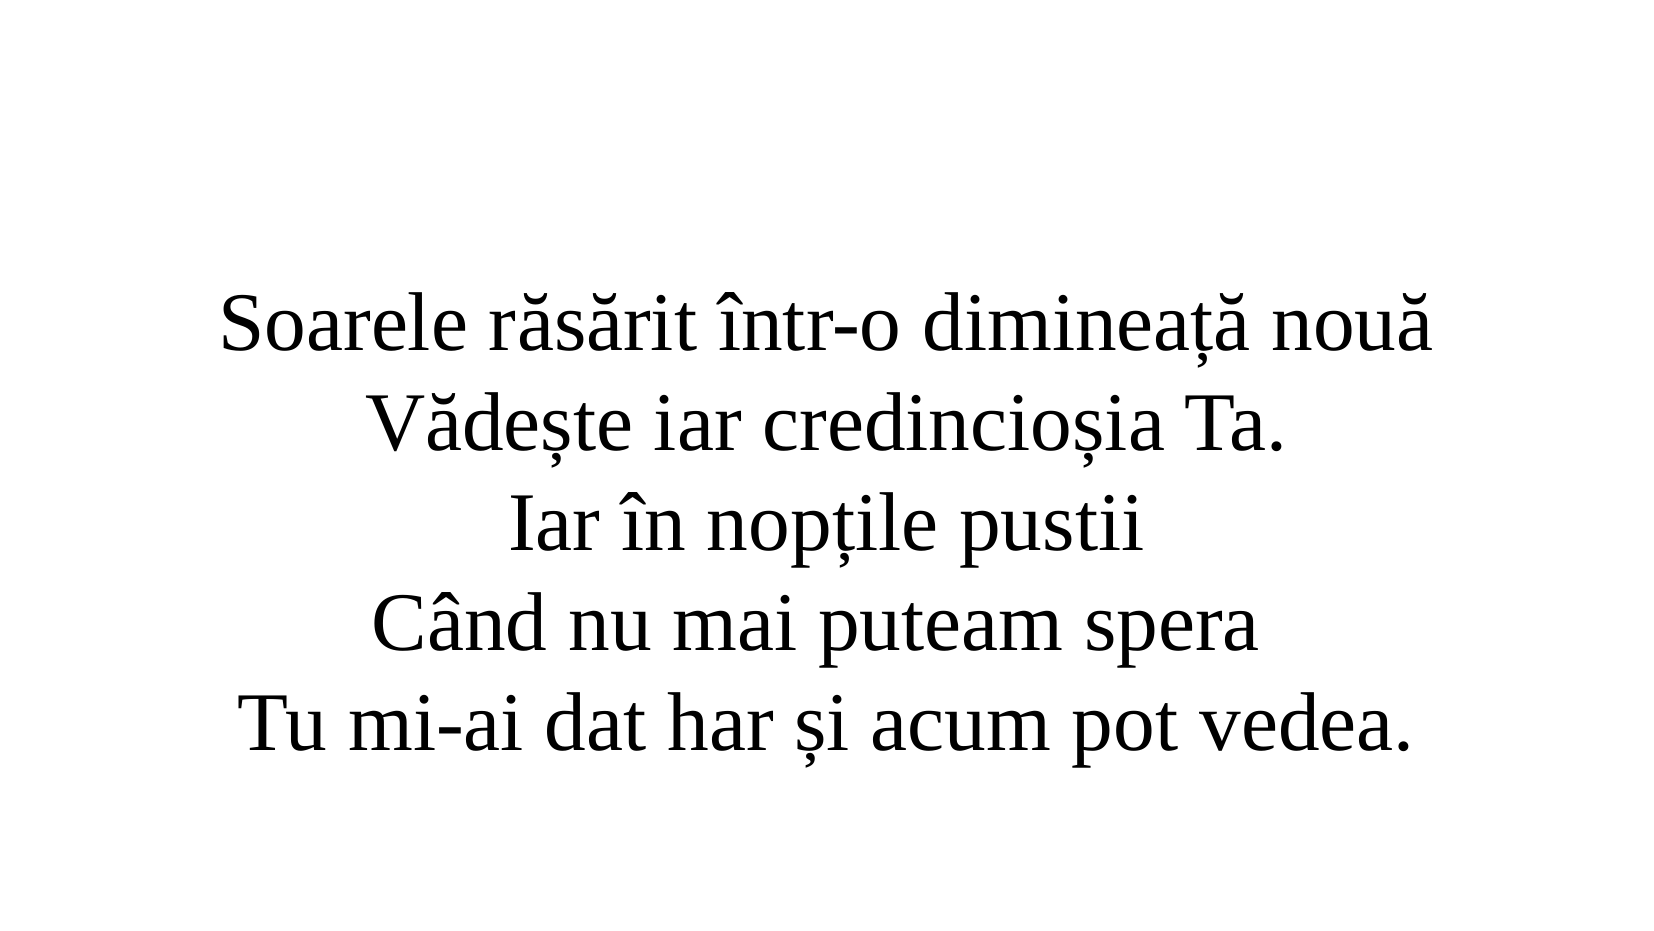

# Soarele răsărit într-o dimineață nouă
Vădește iar credincioșia Ta.
Iar în nopțile pustii
Când nu mai puteam spera
Tu mi-ai dat har și acum pot vedea.